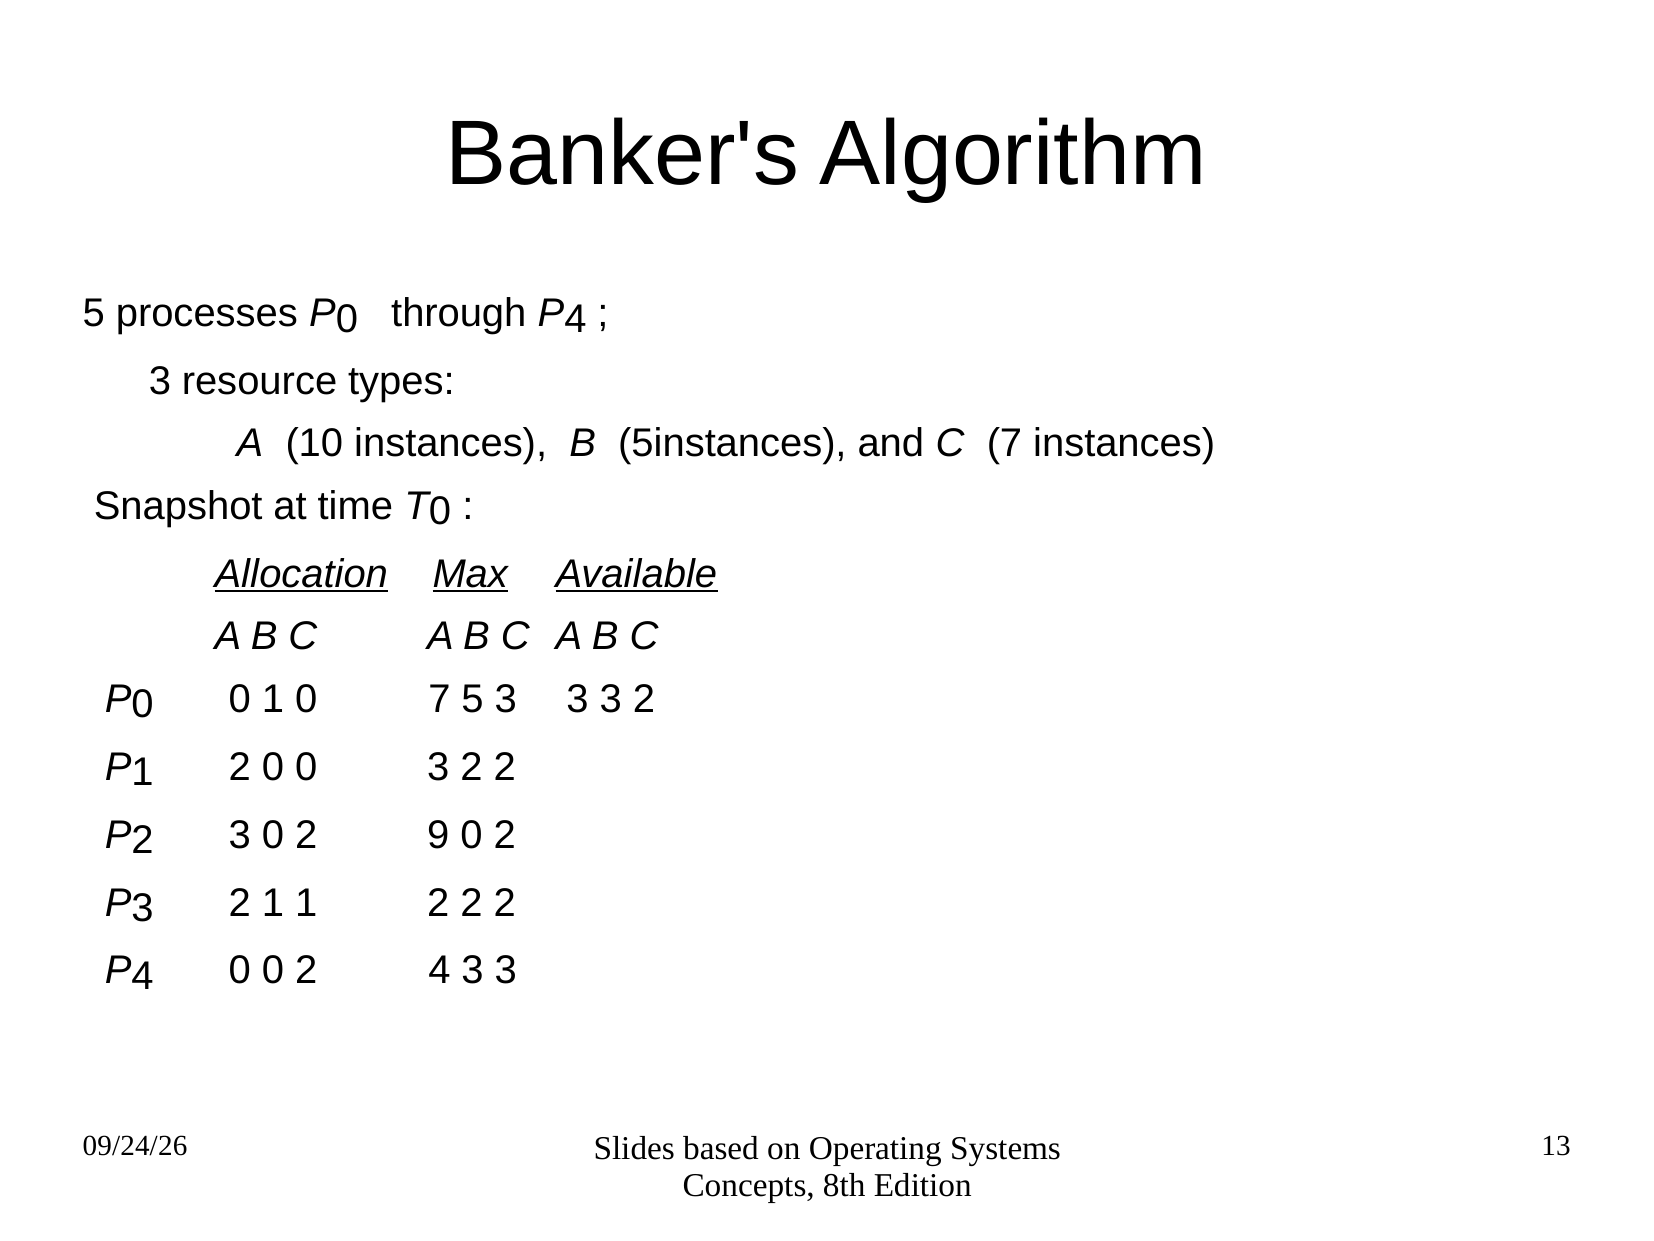

# Banker's Algorithm
5 processes P0 through P4 ;
 3 resource types:
 A (10 instances), B (5instances), and C (7 instances)
 Snapshot at time T0 :
 Allocation Max	Available
 A B C	 A B C 	A B C
 P0	 0 1 0	 7 5 3 	 3 3 2
 P1	 2 0 0 3 2 2
 P2	 3 0 2 9 0 2
 P3	 2 1 1 2 2 2
 P4	 0 0 2	 4 3 3
13